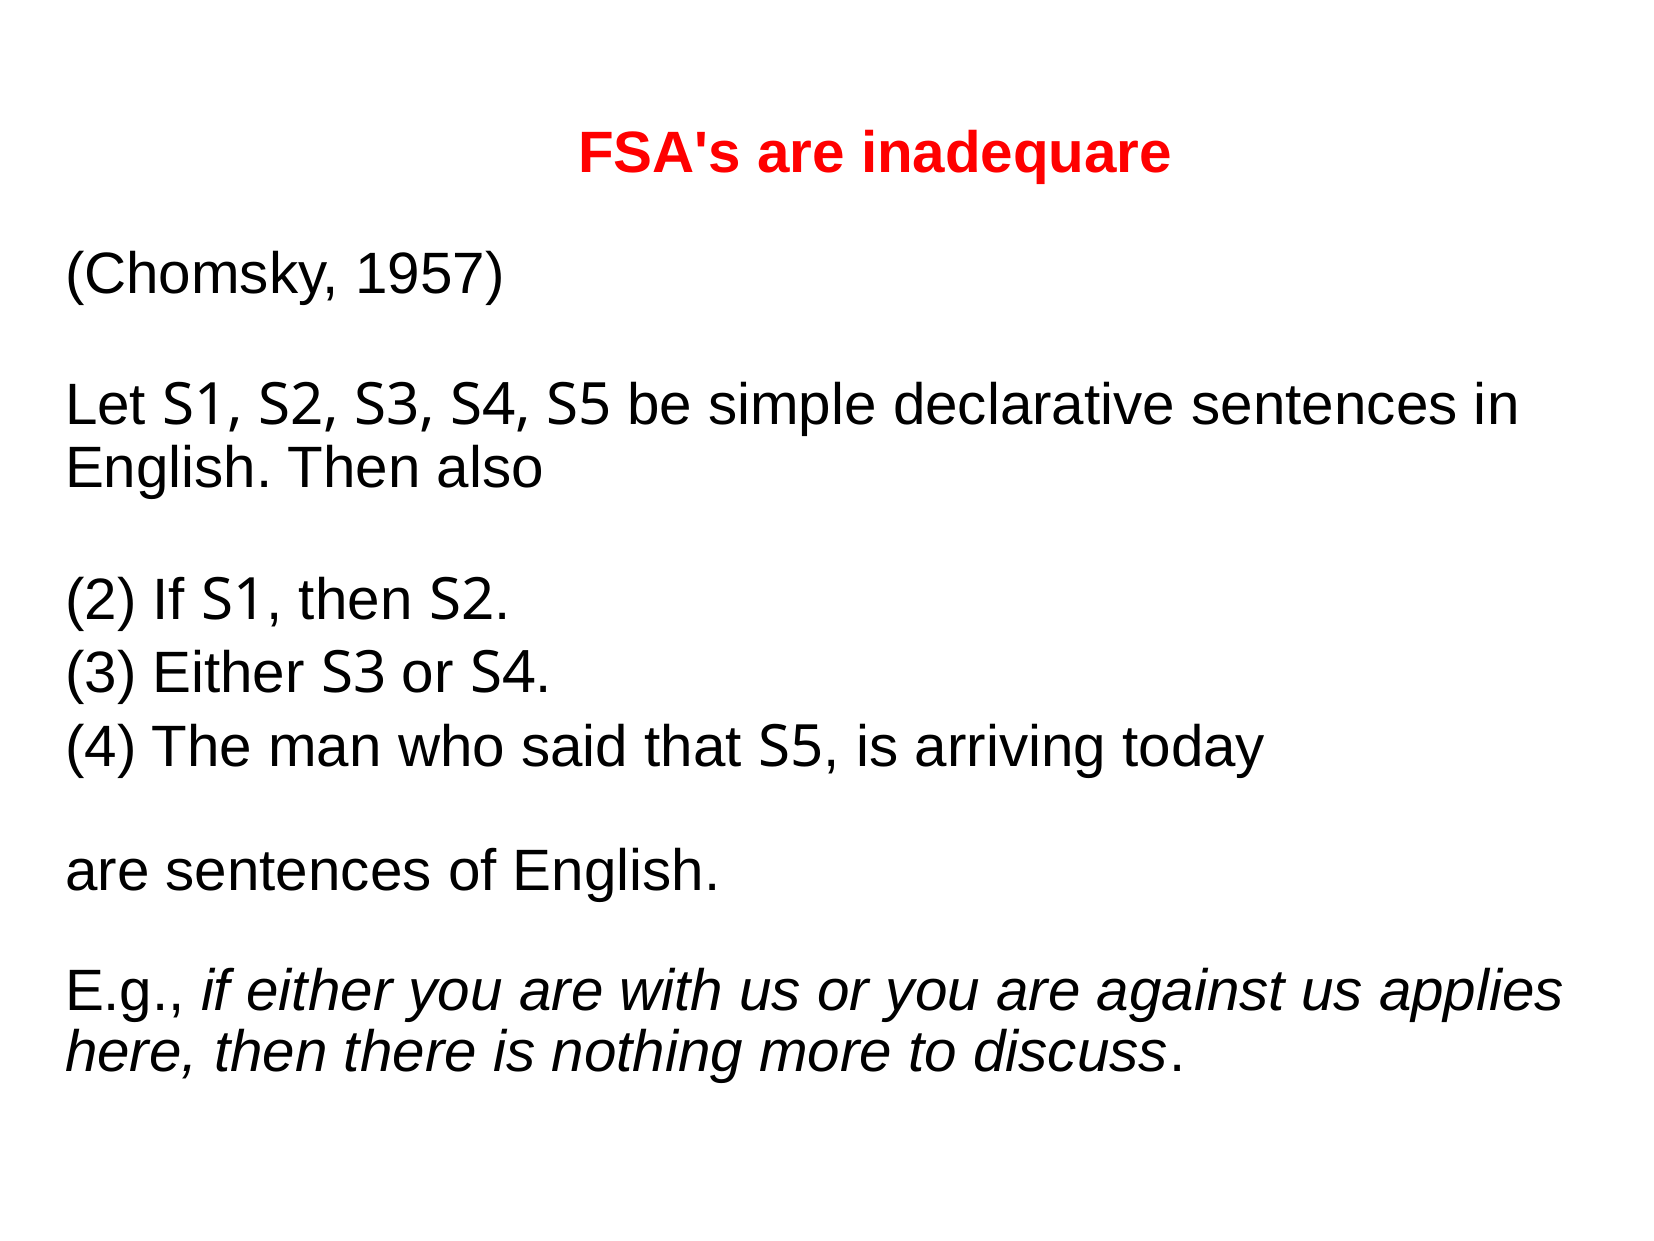

FSA's are inadequare
(Chomsky, 1957)
Let S1, S2, S3, S4, S5 be simple declarative sentences in English. Then also
(2) If S1, then S2.
(3) Either S3 or S4.
(4) The man who said that S5, is arriving today
are sentences of English.
E.g., if either you are with us or you are against us applies here, then there is nothing more to discuss.